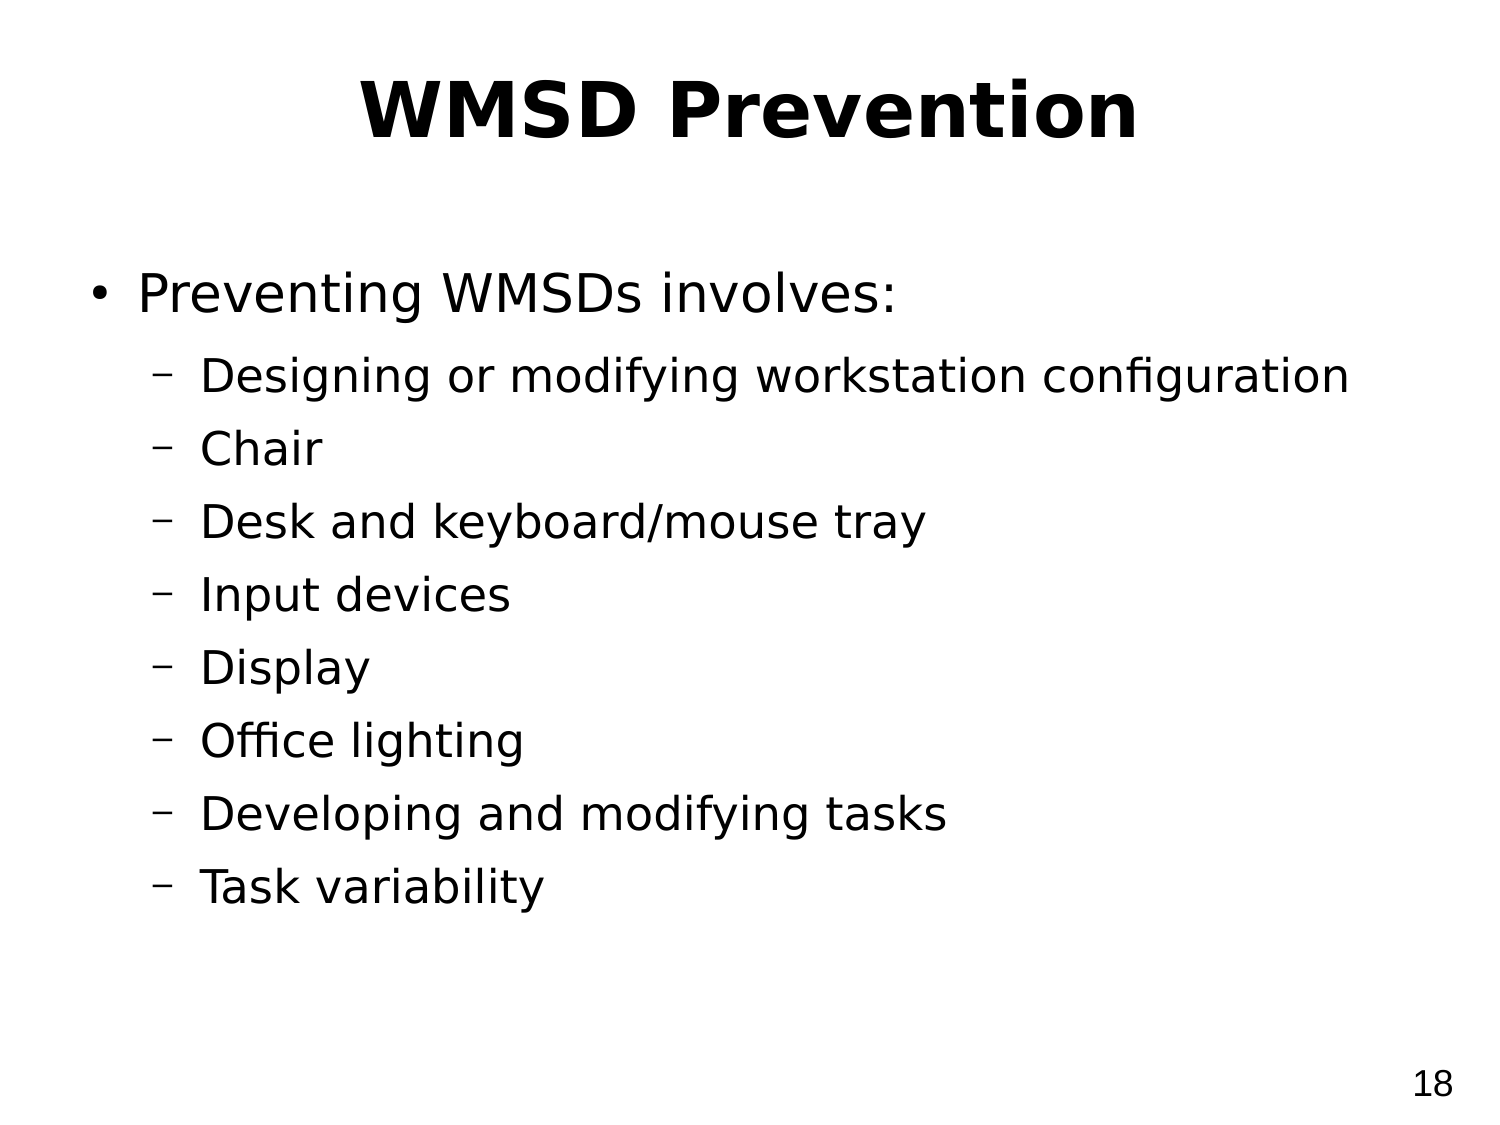

WMSD Prevention
# Preventing WMSDs involves:
Designing or modifying workstation configuration
Chair
Desk and keyboard/mouse tray
Input devices
Display
Office lighting
Developing and modifying tasks
Task variability